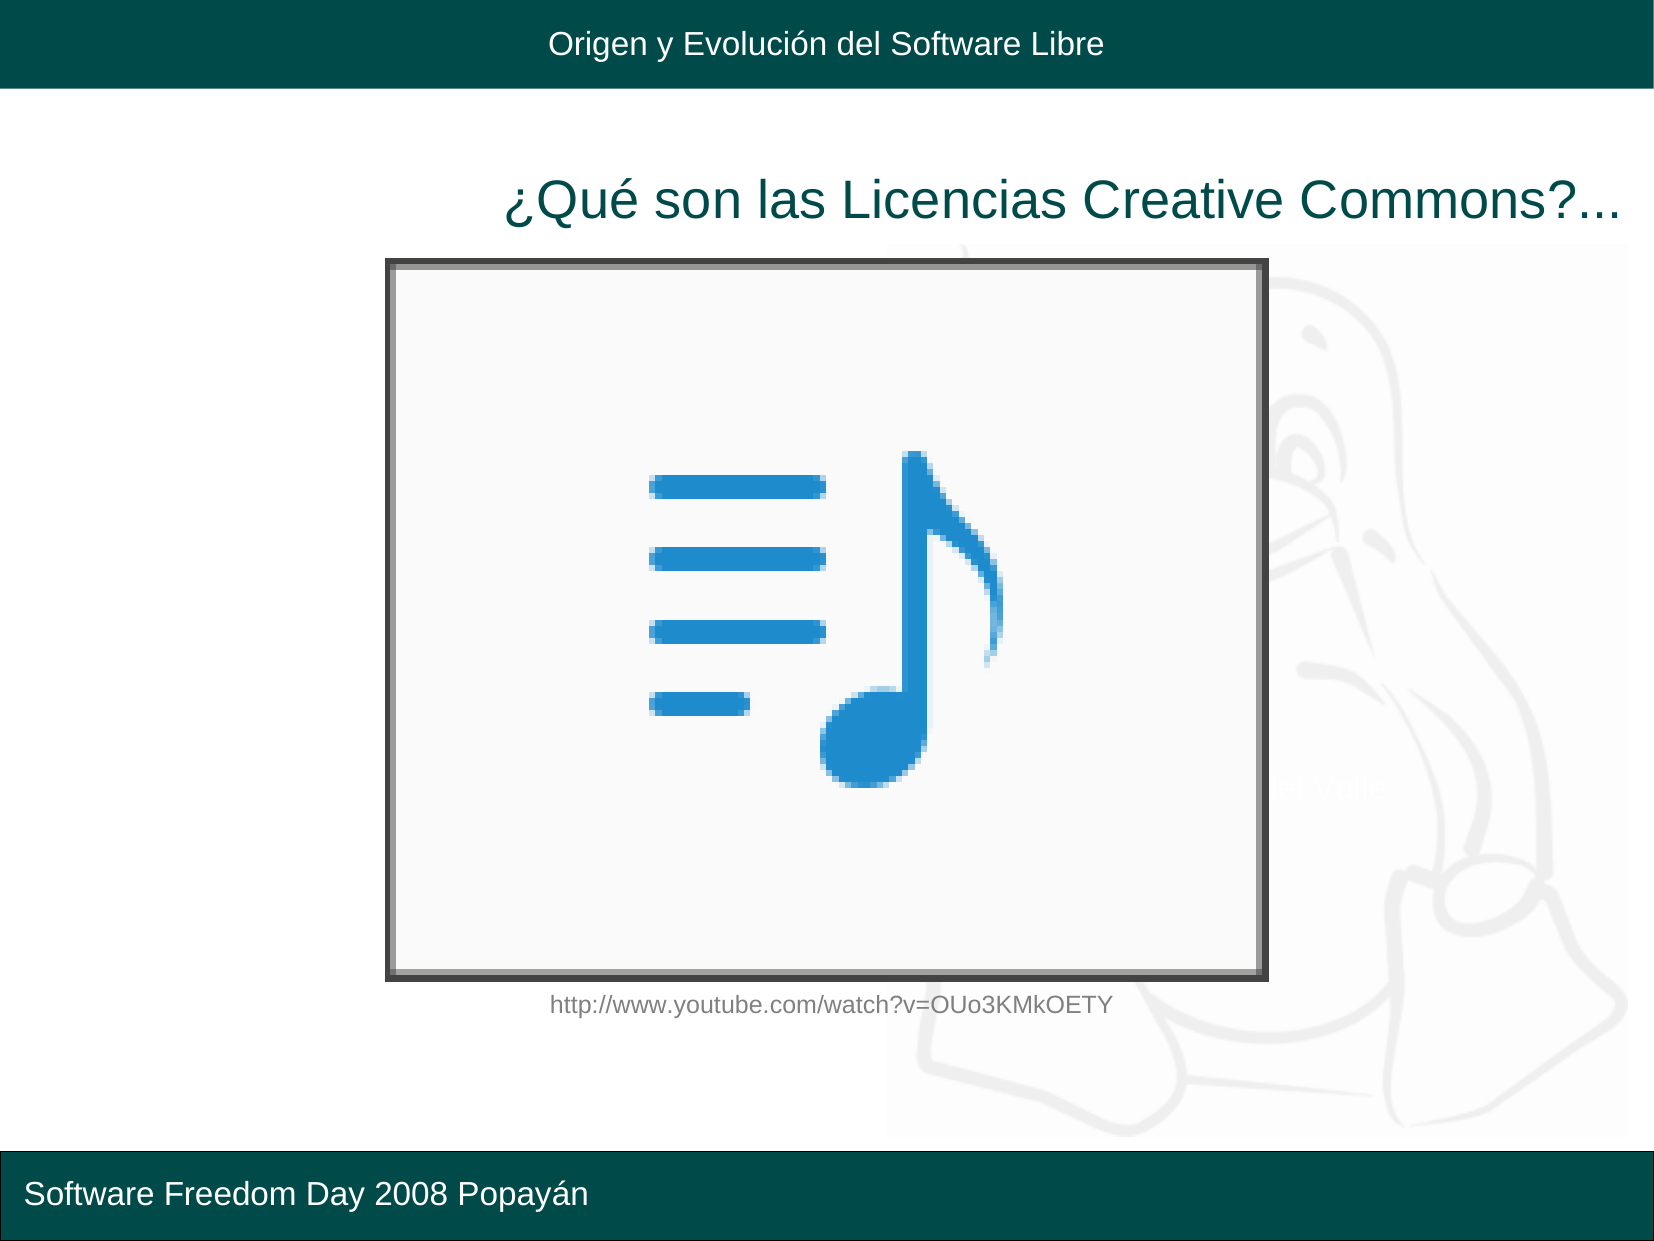

# ¿Qué son las Licencias Creative Commons?...
http://www.youtube.com/watch?v=OUo3KMkOETY